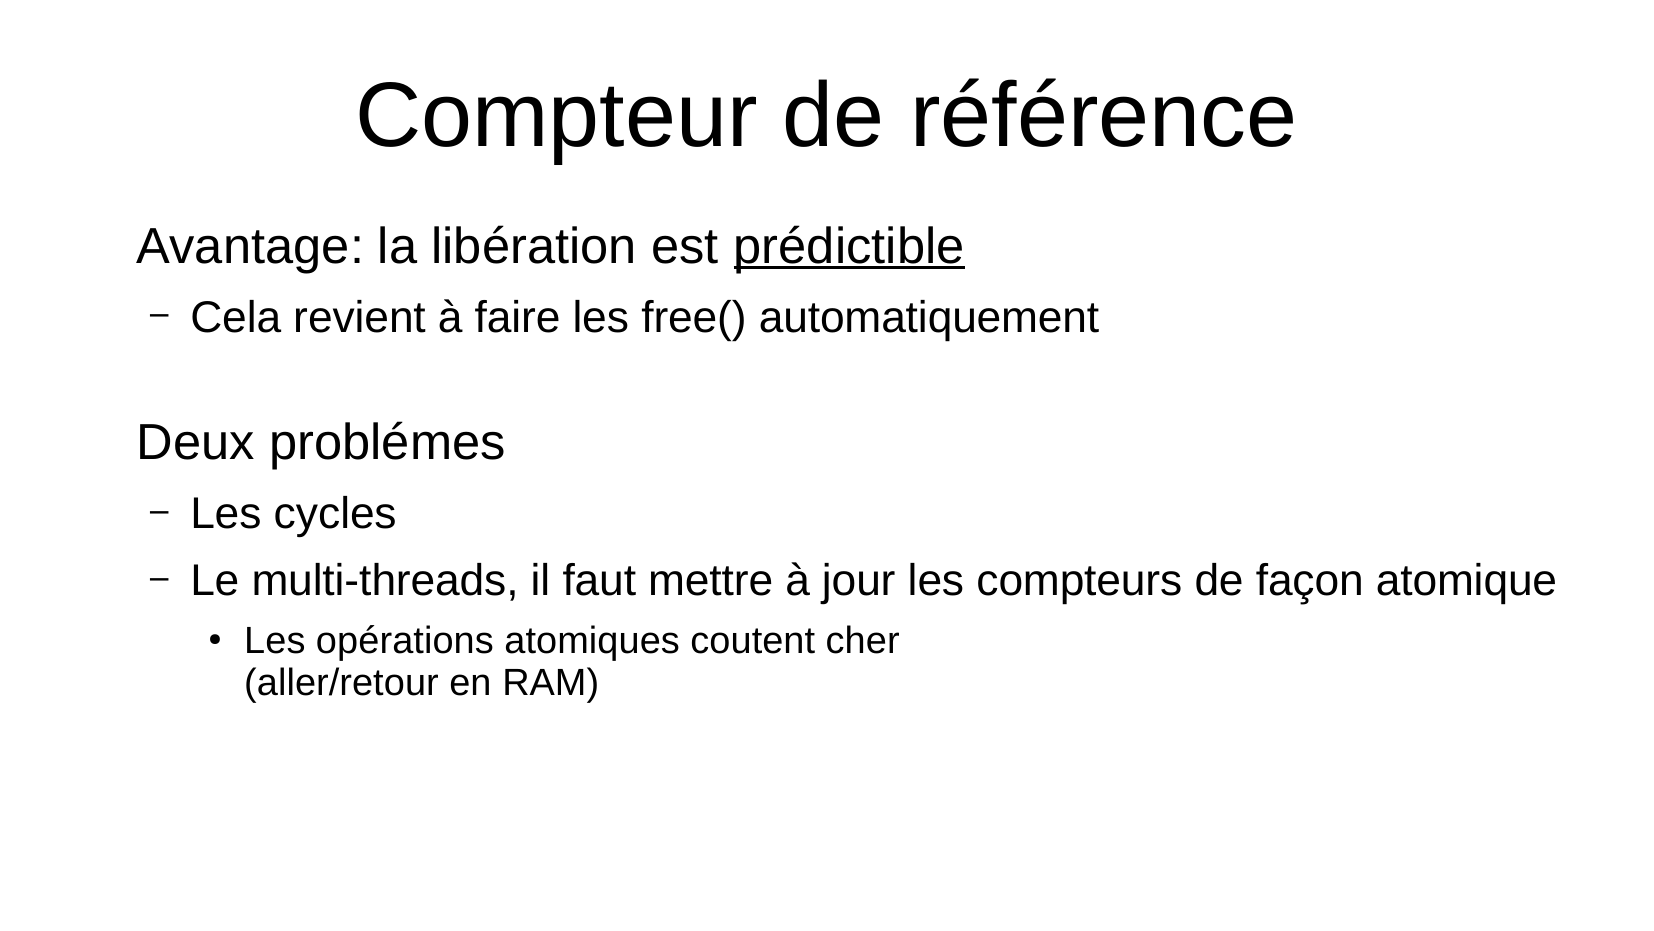

# Compteur de référence
Avantage: la libération est prédictible
Cela revient à faire les free() automatiquement
Deux problémes
Les cycles
Le multi-threads, il faut mettre à jour les compteurs de façon atomique
Les opérations atomiques coutent cher
(aller/retour en RAM)